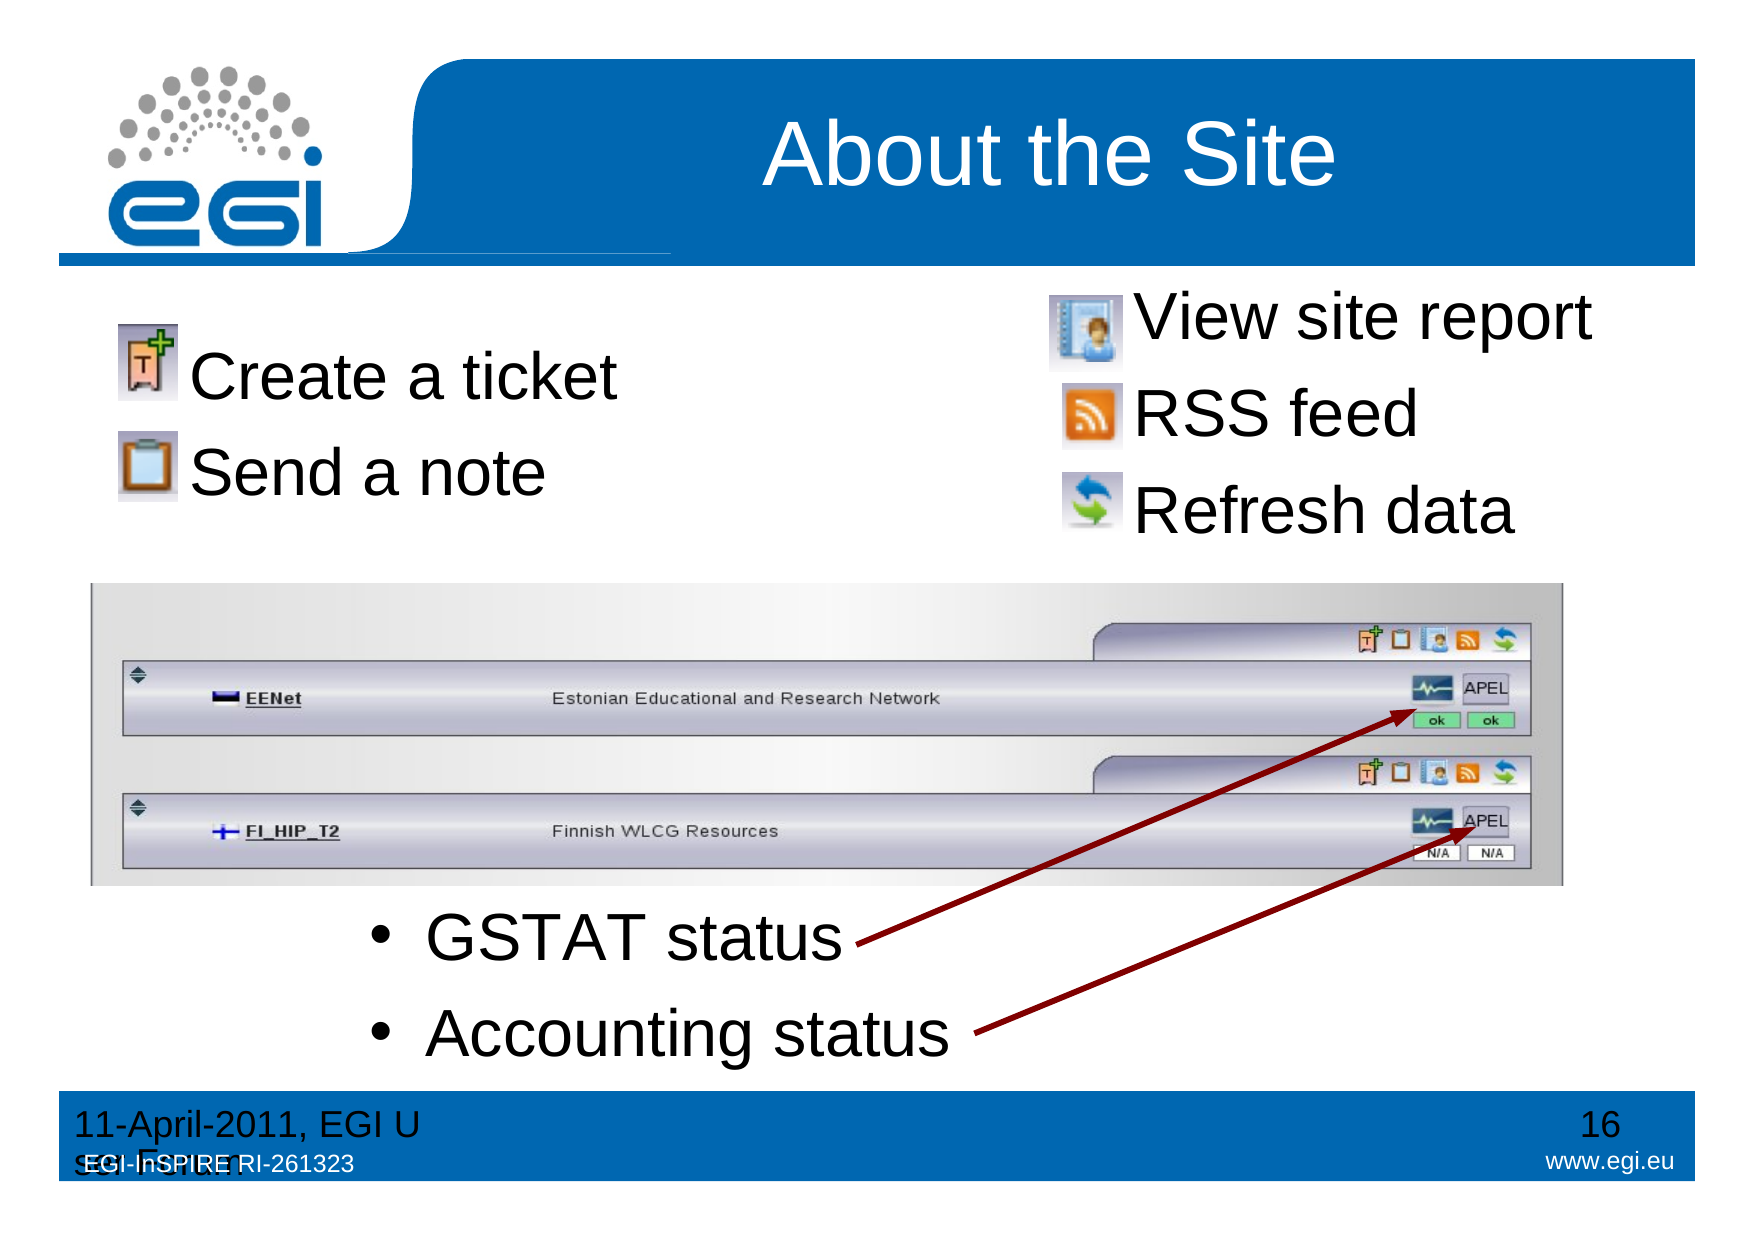

# About the Site
View site report
RSS feed
Refresh data
Create a ticket
Send a note
GSTAT status
Accounting status
11-April-2011, EGI User Forum
16
Training Guide